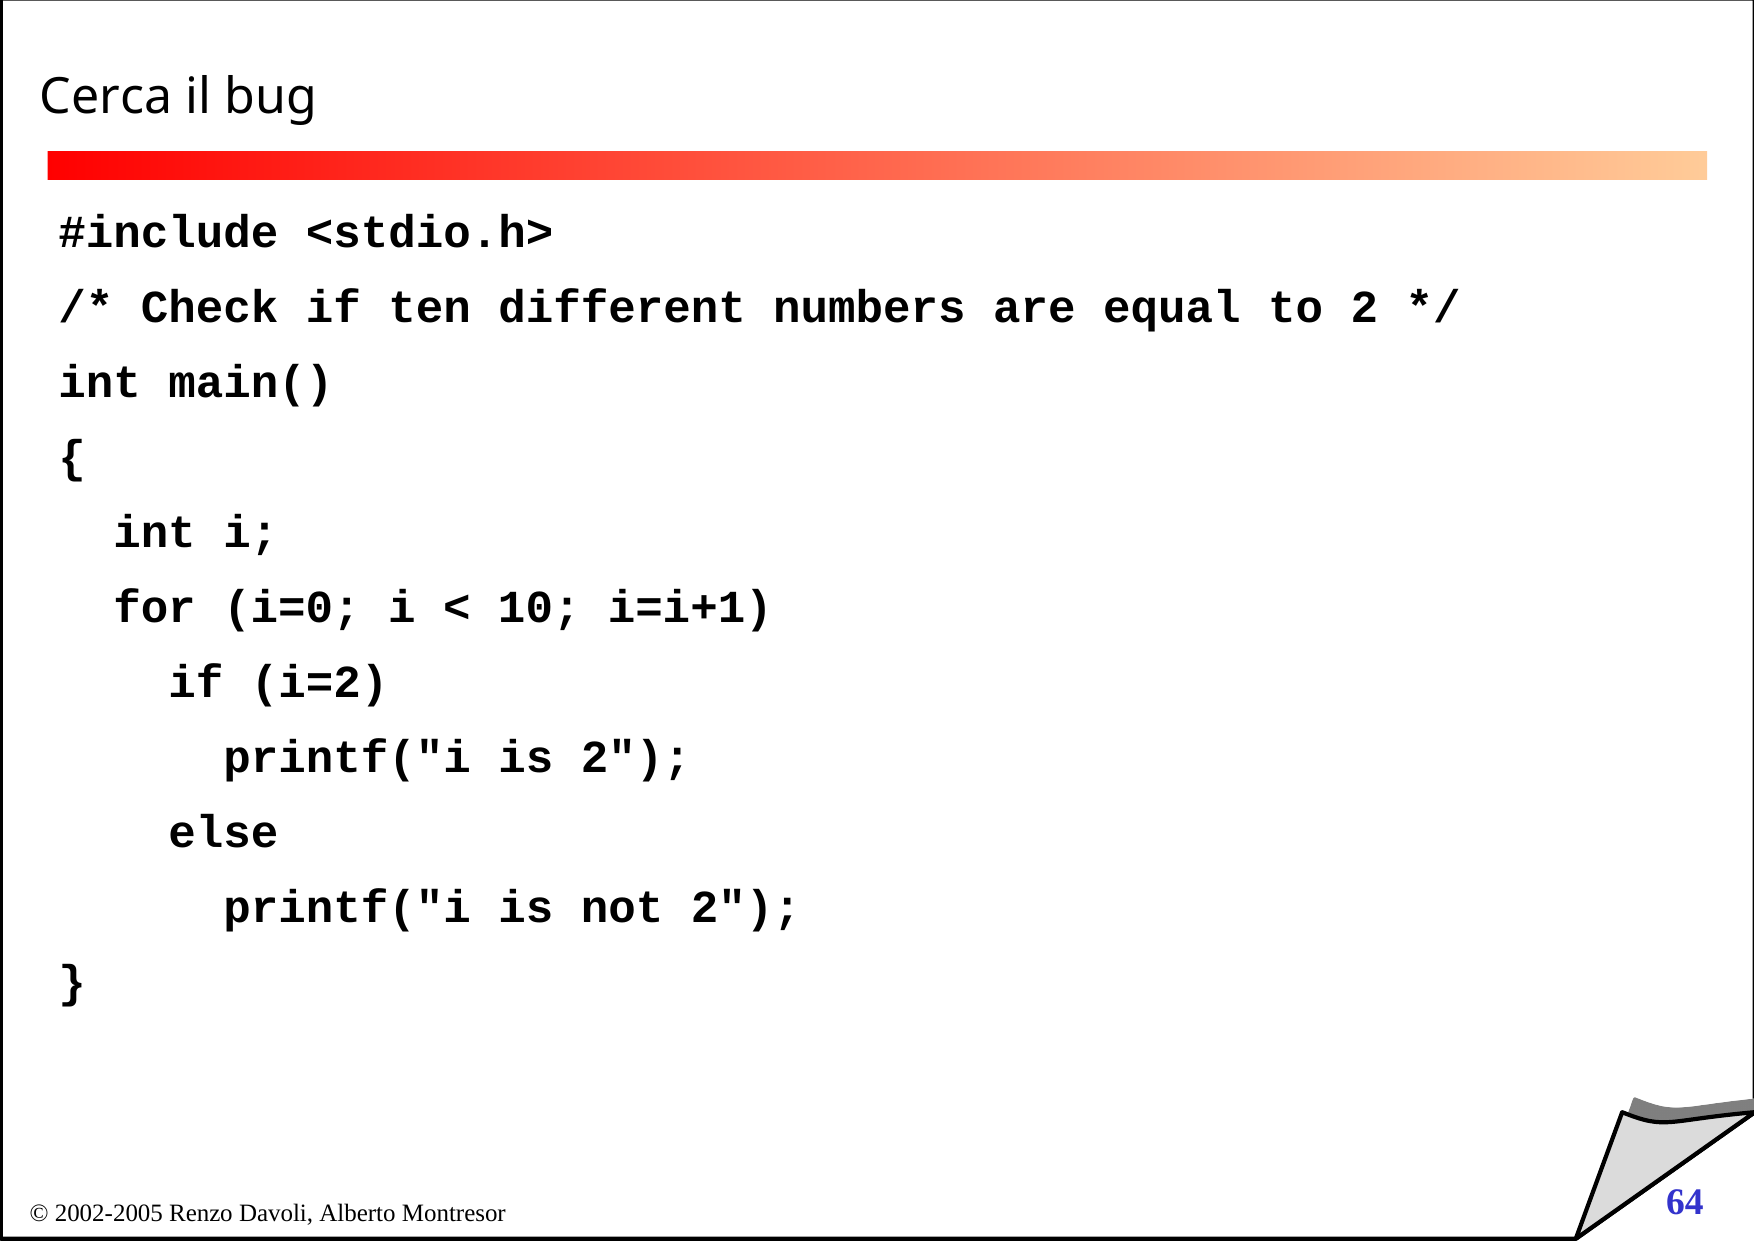

# Cerca il bug
#include <stdio.h>
/* Check if ten different numbers are equal to 2 */
int main()
{
 int i;
 for (i=0; i < 10; i=i+1)
 if (i=2)
 printf("i is 2");
 else
 printf("i is not 2");
}